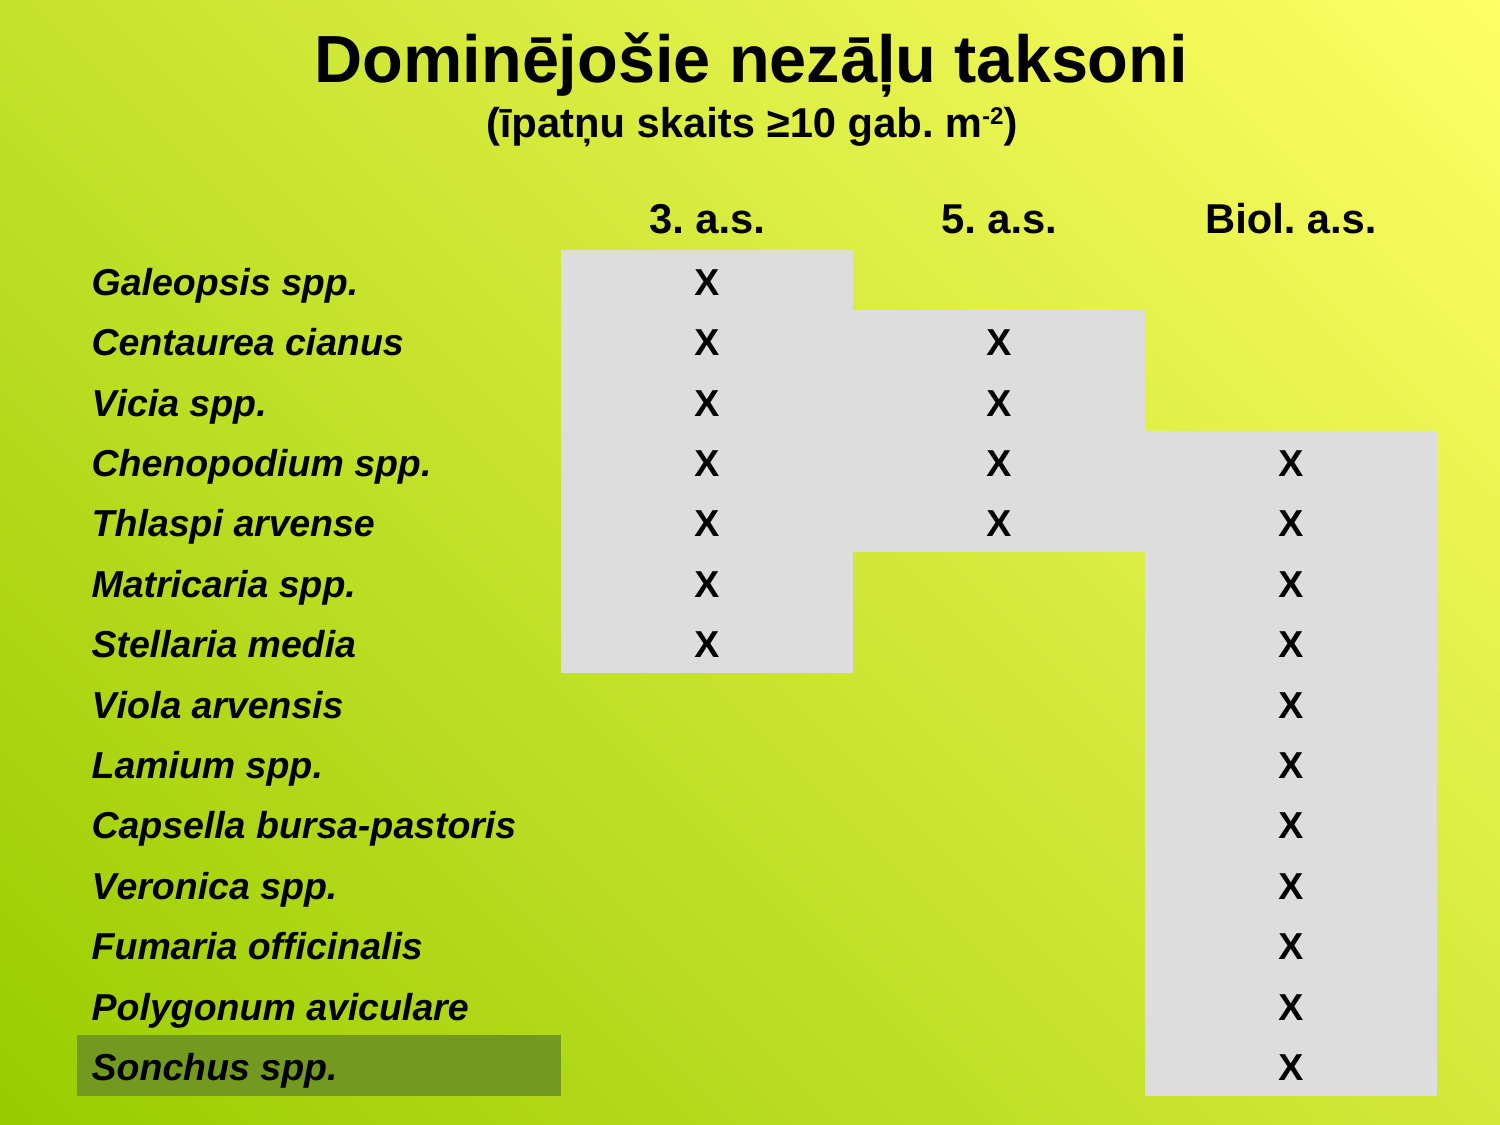

# Dominējošie nezāļu taksoni (īpatņu skaits ≥10 gab. m-2)
| | 3. a.s. | 5. a.s. | Biol. a.s. |
| --- | --- | --- | --- |
| Galeopsis spp. | X | | |
| Centaurea cianus | X | X | |
| Vicia spp. | X | X | |
| Chenopodium spp. | X | X | X |
| Thlaspi arvense | X | X | X |
| Matricaria spp. | X | | X |
| Stellaria media | X | | X |
| Viola arvensis | | | X |
| Lamium spp. | | | X |
| Capsella bursa-pastoris | | | X |
| Veronica spp. | | | X |
| Fumaria officinalis | | | X |
| Polygonum aviculare | | | X |
| Sonchus spp. | | | X |